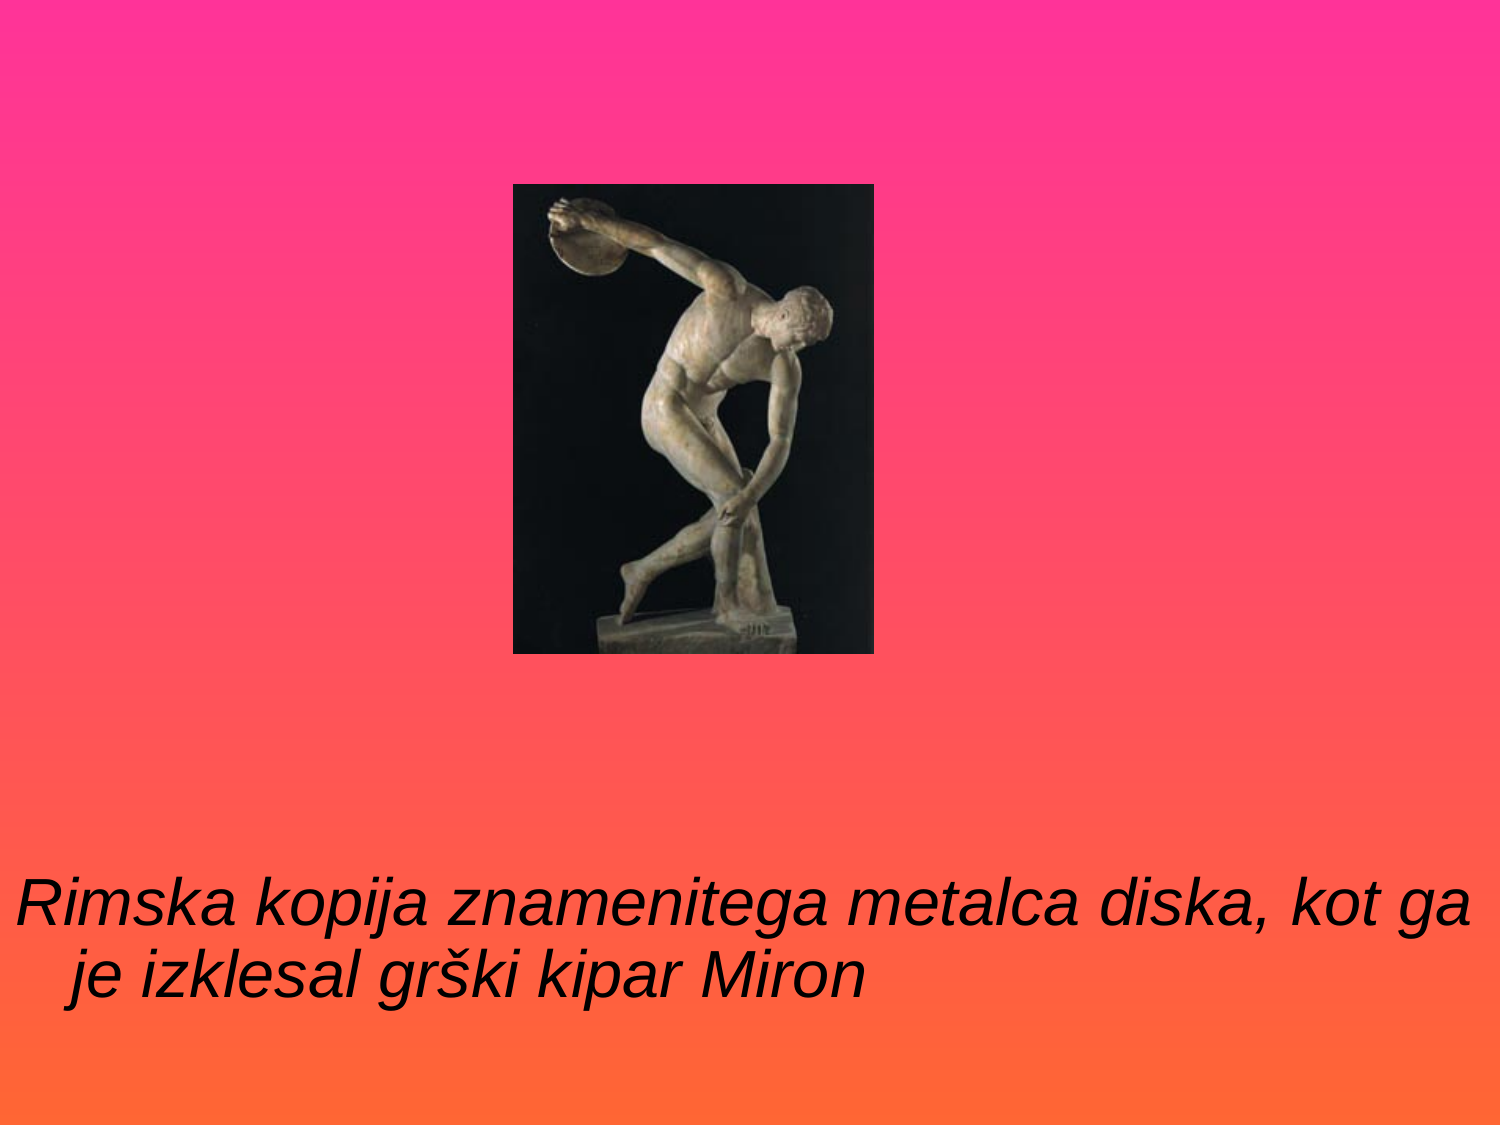

# Rimska kopija znamenitega metalca diska, kot ga je izklesal grški kipar Miron